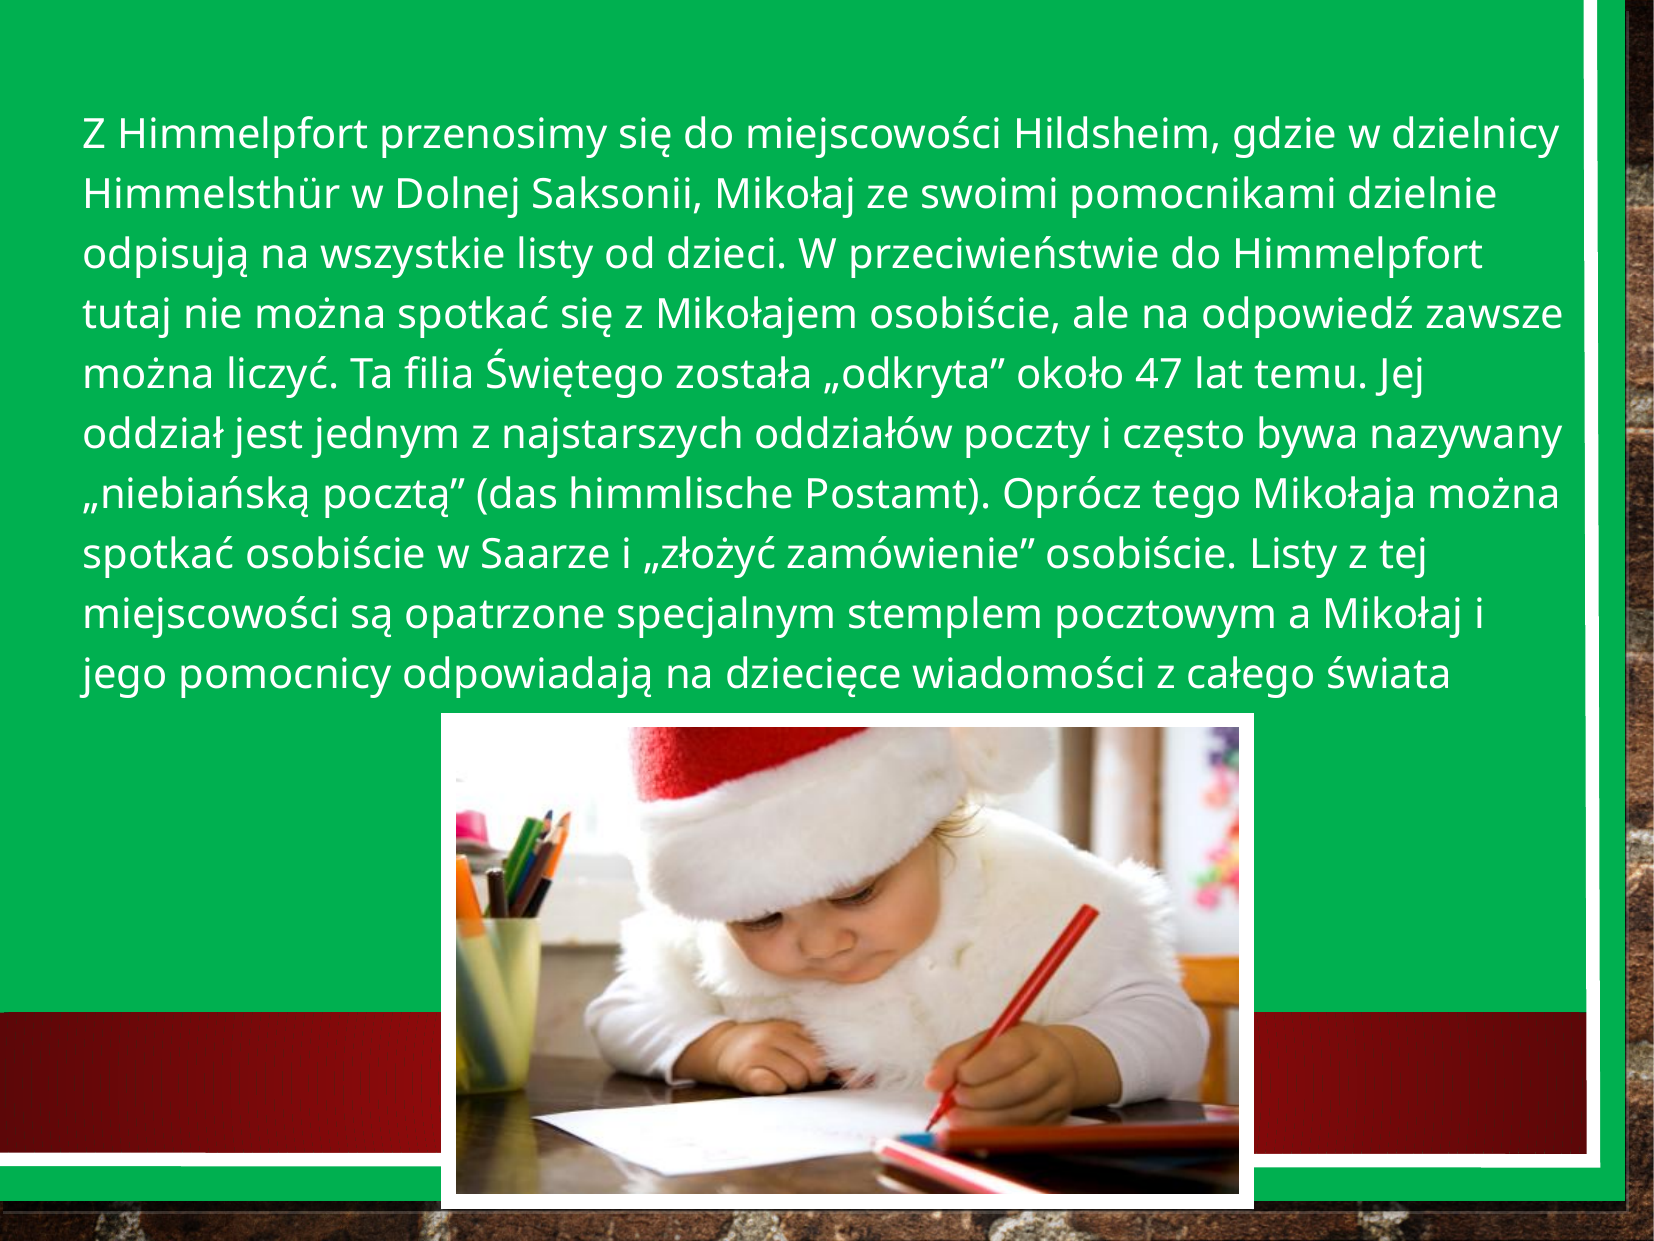

# Z Himmelpfort przenosimy się do miejscowości Hildsheim, gdzie w dzielnicy Himmelsthür w Dolnej Saksonii, Mikołaj ze swoimi pomocnikami dzielnie odpisują na wszystkie listy od dzieci. W przeciwieństwie do Himmelpfort tutaj nie można spotkać się z Mikołajem osobiście, ale na odpowiedź zawsze można liczyć. Ta filia Świętego została „odkryta” około 47 lat temu. Jej oddział jest jednym z najstarszych oddziałów poczty i często bywa nazywany „niebiańską pocztą” (das himmlische Postamt). Oprócz tego Mikołaja można spotkać osobiście w Saarze i „złożyć zamówienie” osobiście. Listy z tej miejscowości są opatrzone specjalnym stemplem pocztowym a Mikołaj i jego pomocnicy odpowiadają na dziecięce wiadomości z całego świata